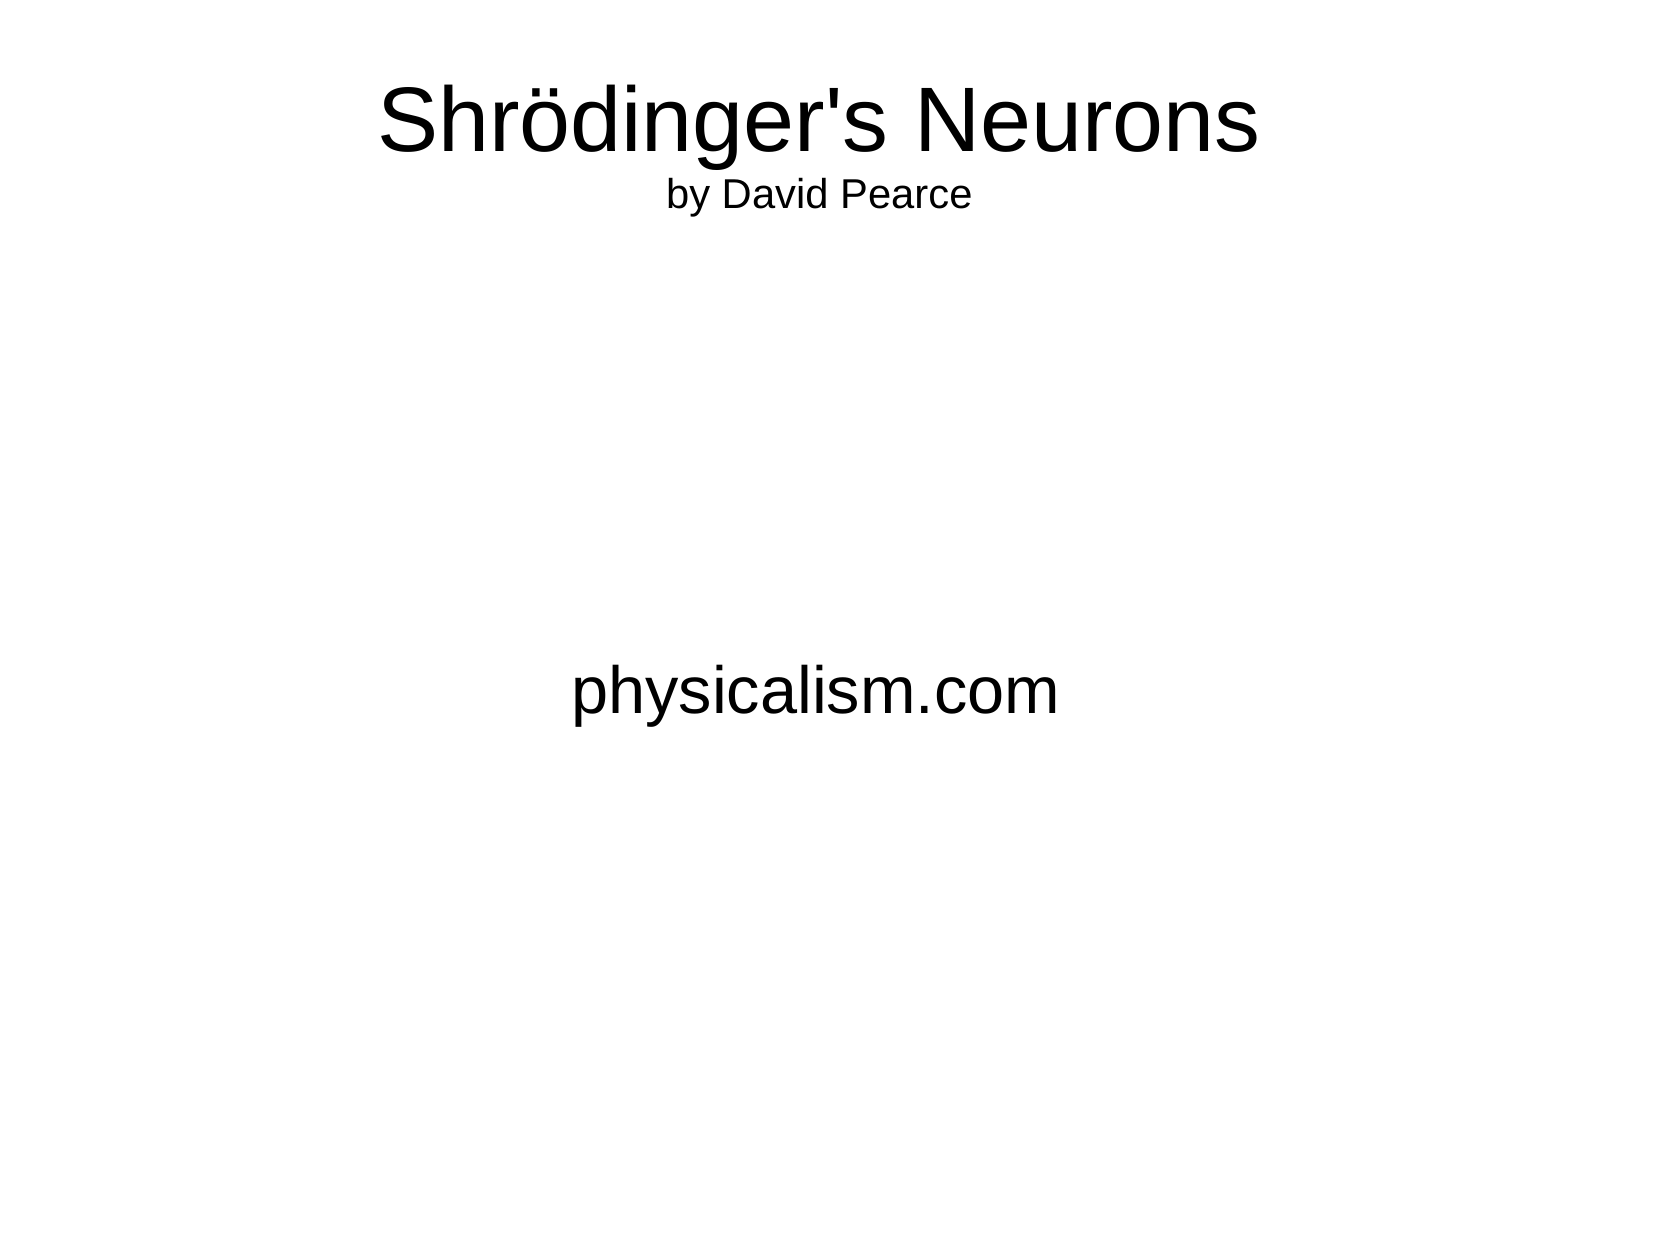

# Shrödinger's Neurons by David Pearce
physicalism.com